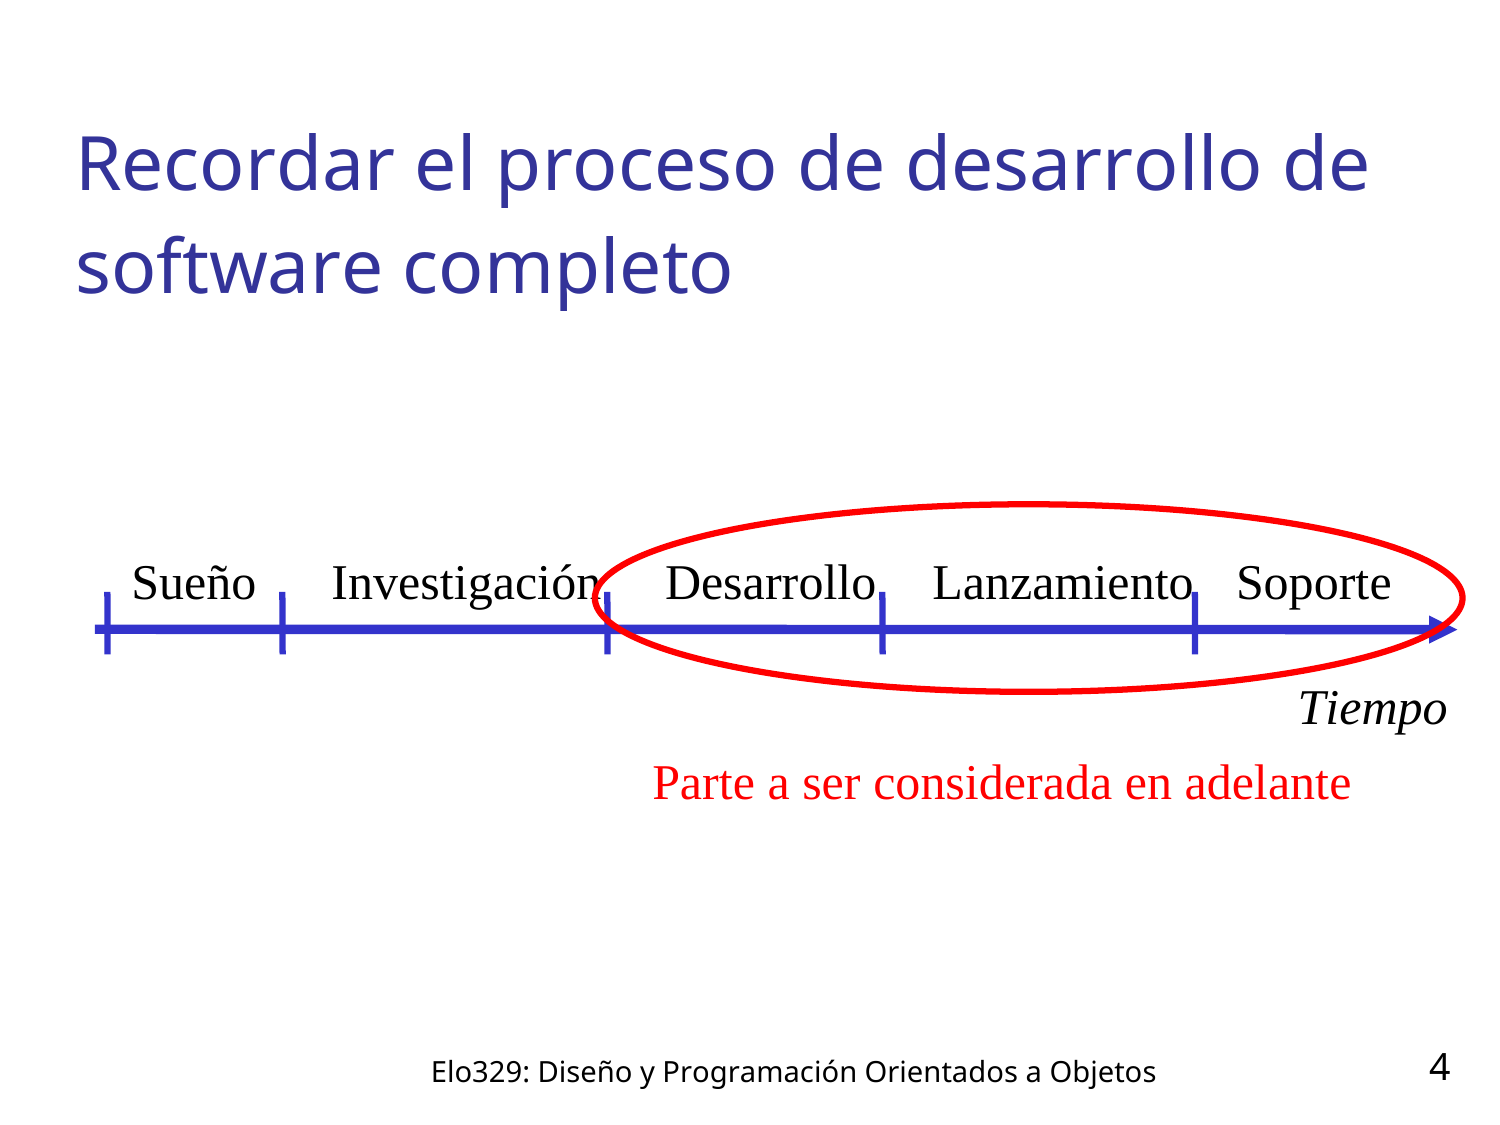

# Recordar el proceso de desarrollo de software completo
Sueño
Investigación
Desarrollo
Lanzamiento
Soporte
Tiempo
Parte a ser considerada en adelante
ELO329: Diseño y Programación Orientadas a Objetos
4